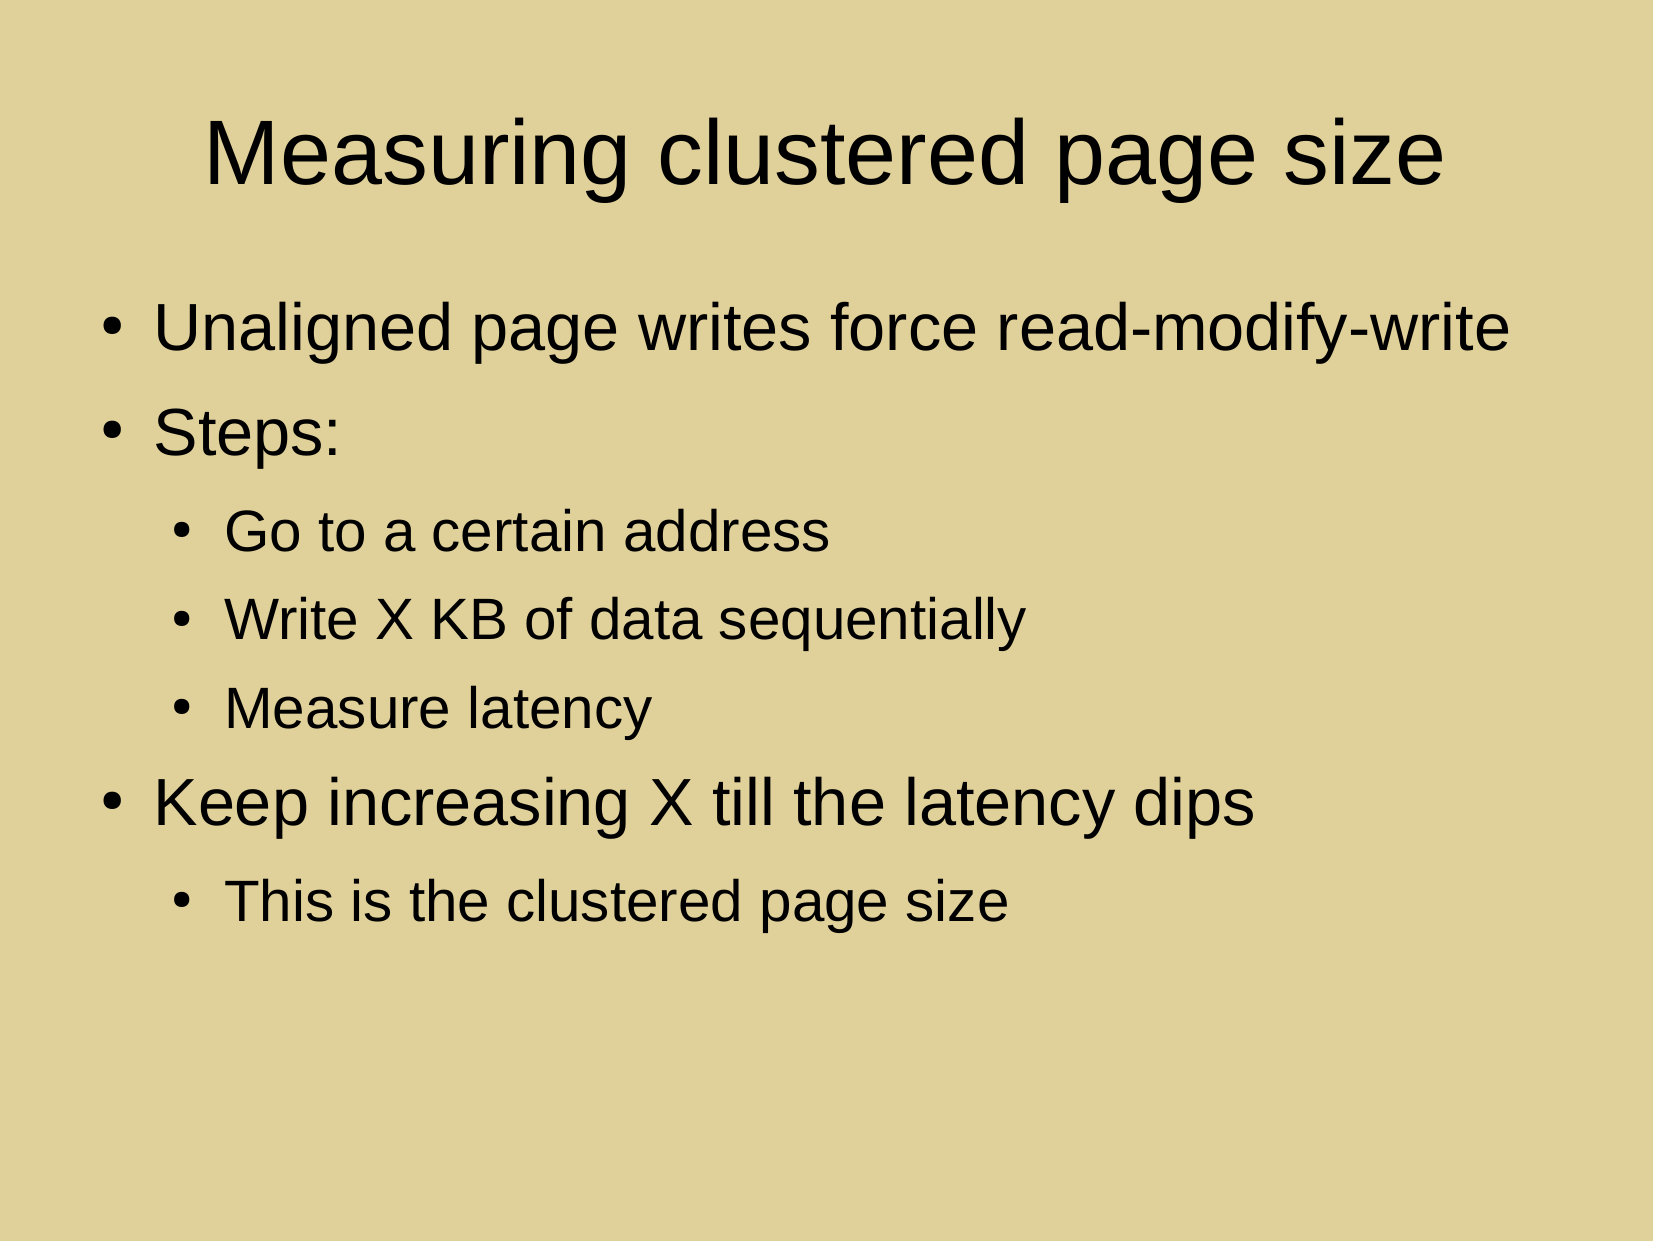

# Measuring clustered page size
Unaligned page writes force read-modify-write
Steps:
Go to a certain address
Write X KB of data sequentially
Measure latency
Keep increasing X till the latency dips
This is the clustered page size